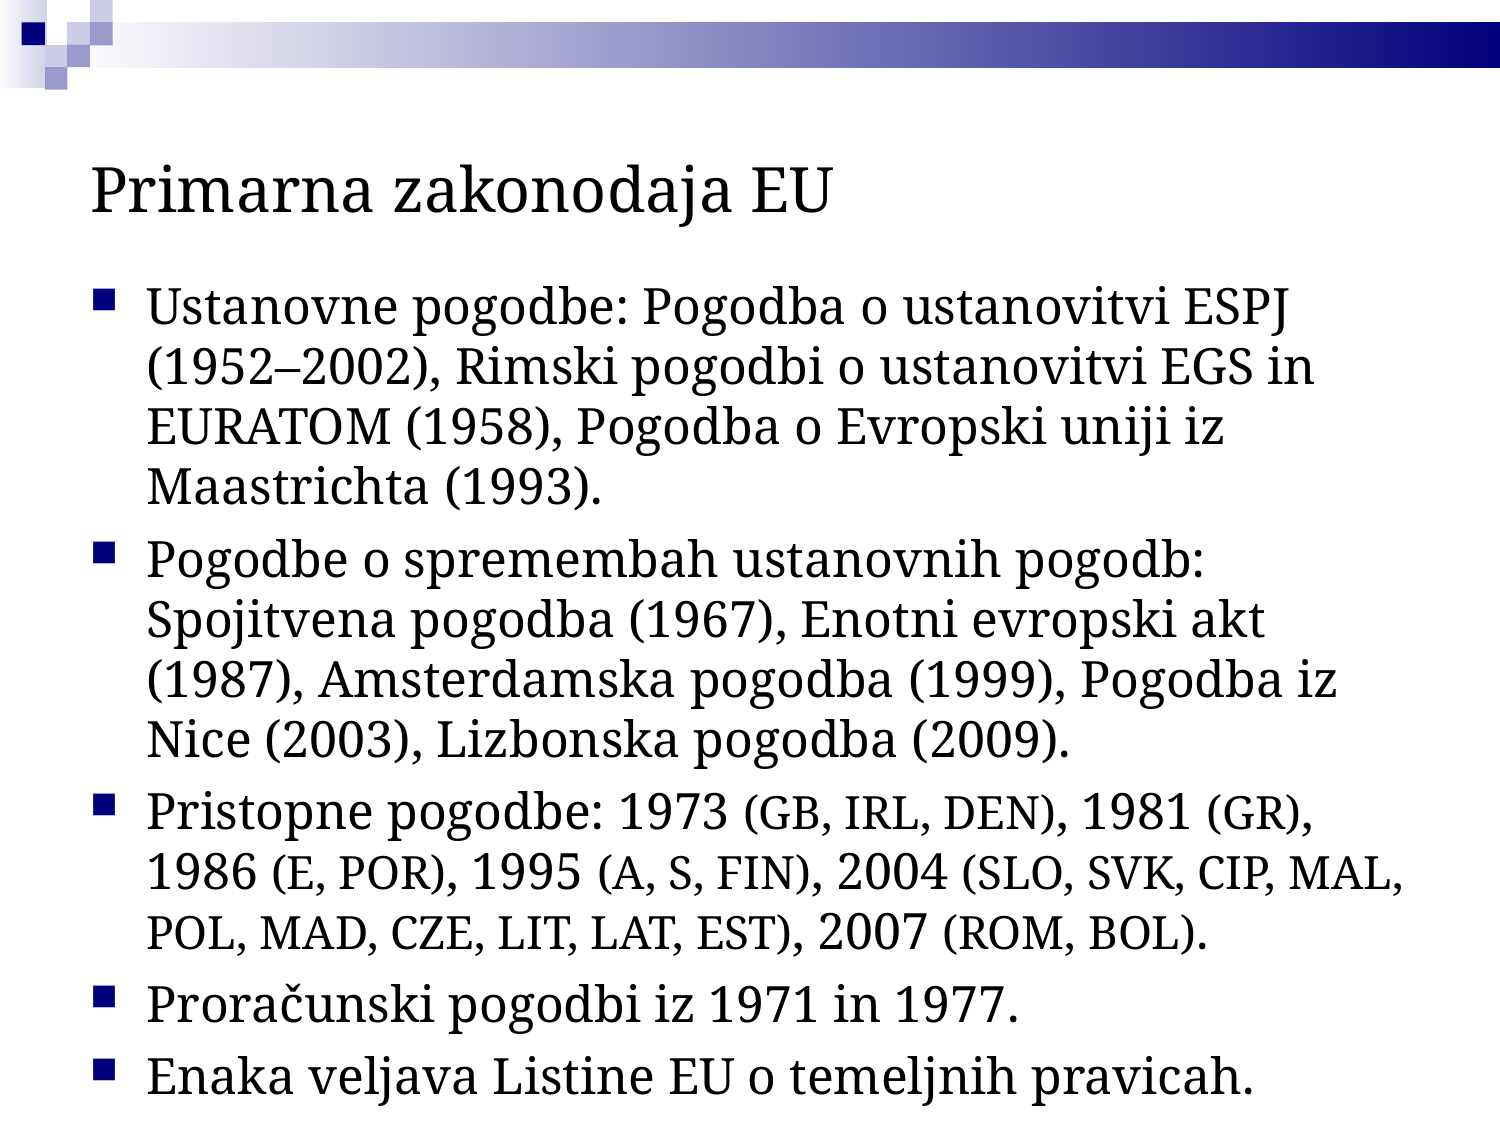

# Primarna zakonodaja EU
Ustanovne pogodbe: Pogodba o ustanovitvi ESPJ (1952–2002), Rimski pogodbi o ustanovitvi EGS in EURATOM (1958), Pogodba o Evropski uniji iz Maastrichta (1993).
Pogodbe o spremembah ustanovnih pogodb: Spojitvena pogodba (1967), Enotni evropski akt (1987), Amsterdamska pogodba (1999), Pogodba iz Nice (2003), Lizbonska pogodba (2009).
Pristopne pogodbe: 1973 (GB, IRL, DEN), 1981 (GR), 1986 (E, POR), 1995 (A, S, FIN), 2004 (SLO, SVK, CIP, MAL, POL, MAD, CZE, LIT, LAT, EST), 2007 (ROM, BOL).
Proračunski pogodbi iz 1971 in 1977.
Enaka veljava Listine EU o temeljnih pravicah.